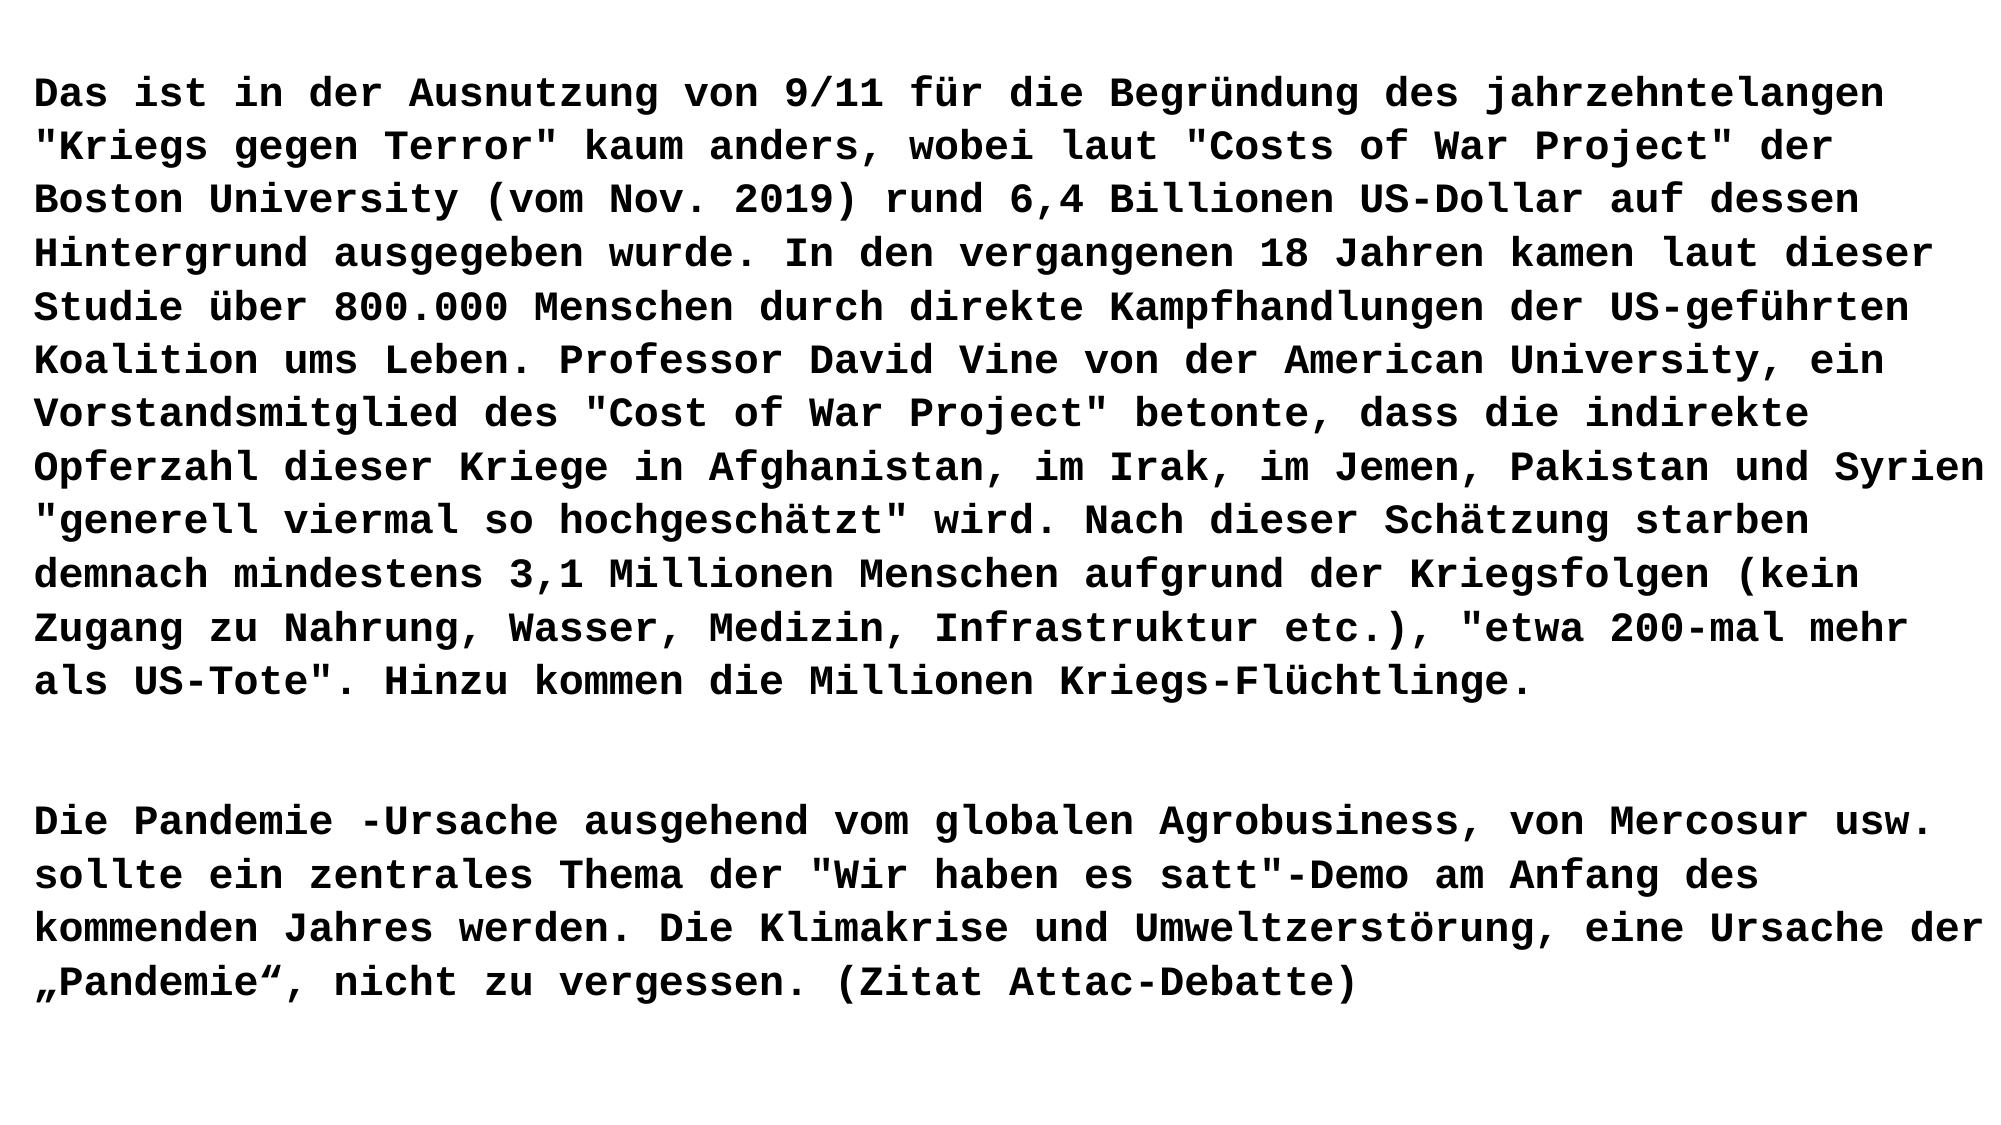

Das ist in der Ausnutzung von 9/11 für die Begründung des jahrzehntelangen "Kriegs gegen Terror" kaum anders, wobei laut "Costs of War Project" der Boston University (vom Nov. 2019) rund 6,4 Billionen US-Dollar auf dessen Hintergrund ausgegeben wurde. In den vergangenen 18 Jahren kamen laut dieser Studie über 800.000 Menschen durch direkte Kampfhandlungen der US-geführten Koalition ums Leben. Professor David Vine von der American University, ein Vorstandsmitglied des "Cost of War Project" betonte, dass die indirekte Opferzahl dieser Kriege in Afghanistan, im Irak, im Jemen, Pakistan und Syrien "generell viermal so hochgeschätzt" wird. Nach dieser Schätzung starben demnach mindestens 3,1 Millionen Menschen aufgrund der Kriegsfolgen (kein Zugang zu Nahrung, Wasser, Medizin, Infrastruktur etc.), "etwa 200-mal mehr als US-Tote". Hinzu kommen die Millionen Kriegs-Flüchtlinge.
Die Pandemie -Ursache ausgehend vom globalen Agrobusiness, von Mercosur usw. sollte ein zentrales Thema der "Wir haben es satt"-Demo am Anfang des kommenden Jahres werden. Die Klimakrise und Umweltzerstörung, eine Ursache der „Pandemie“, nicht zu vergessen. (Zitat Attac-Debatte)